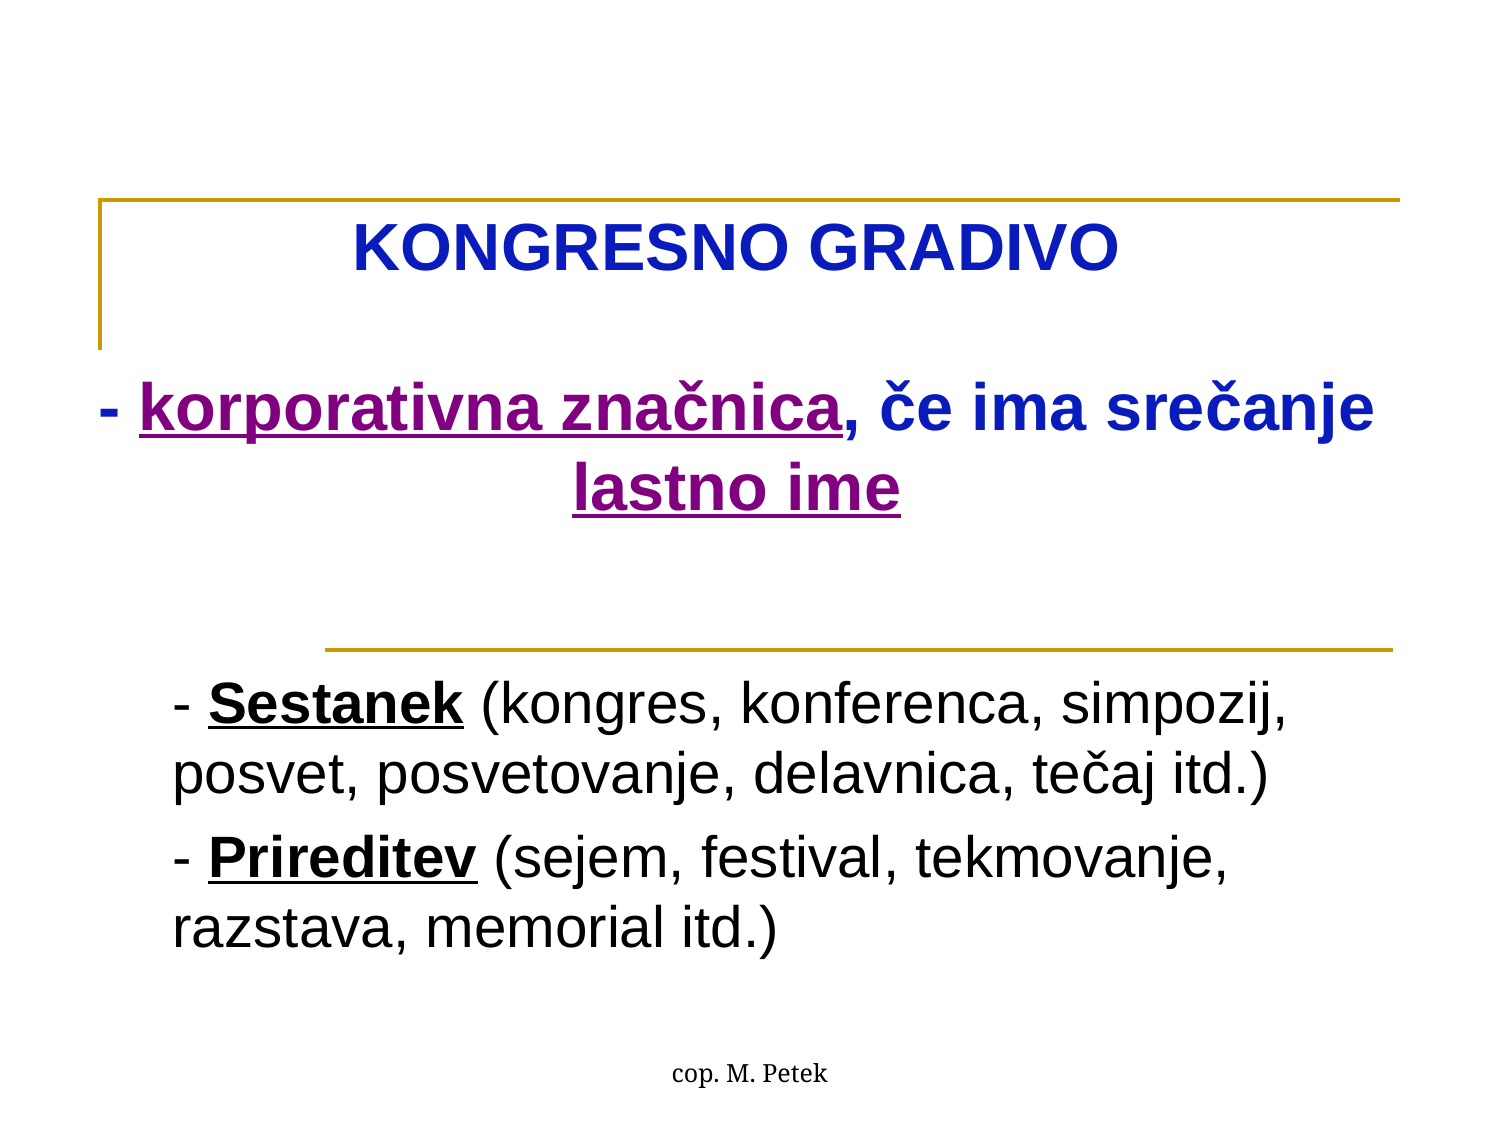

# KONGRESNO GRADIVO - korporativna značnica, če ima srečanje lastno ime
- Sestanek (kongres, konferenca, simpozij, posvet, posvetovanje, delavnica, tečaj itd.)
- Prireditev (sejem, festival, tekmovanje, razstava, memorial itd.)
cop. M. Petek